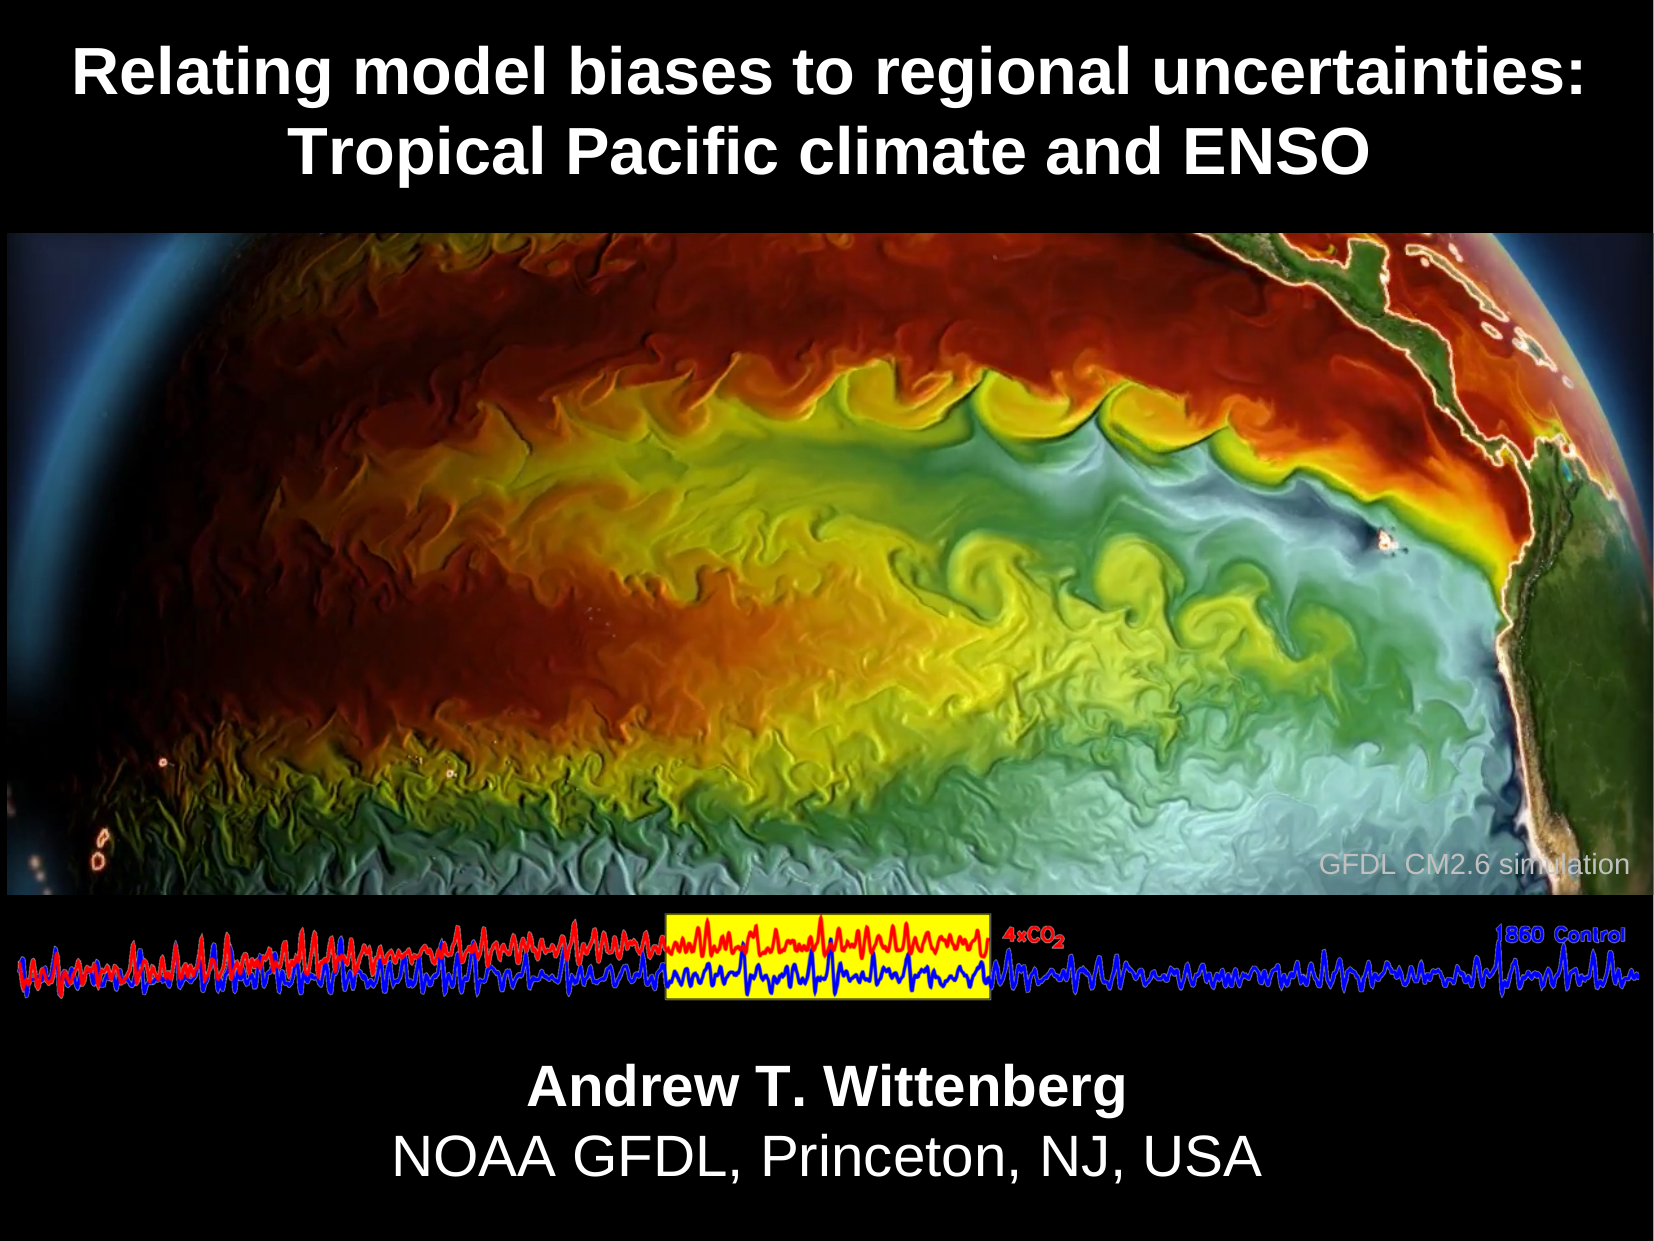

Relating model biases to regional uncertainties:
Tropical Pacific climate and ENSO
GFDL CM2.6 simulation
Andrew T. Wittenberg
NOAA GFDL, Princeton, NJ, USA